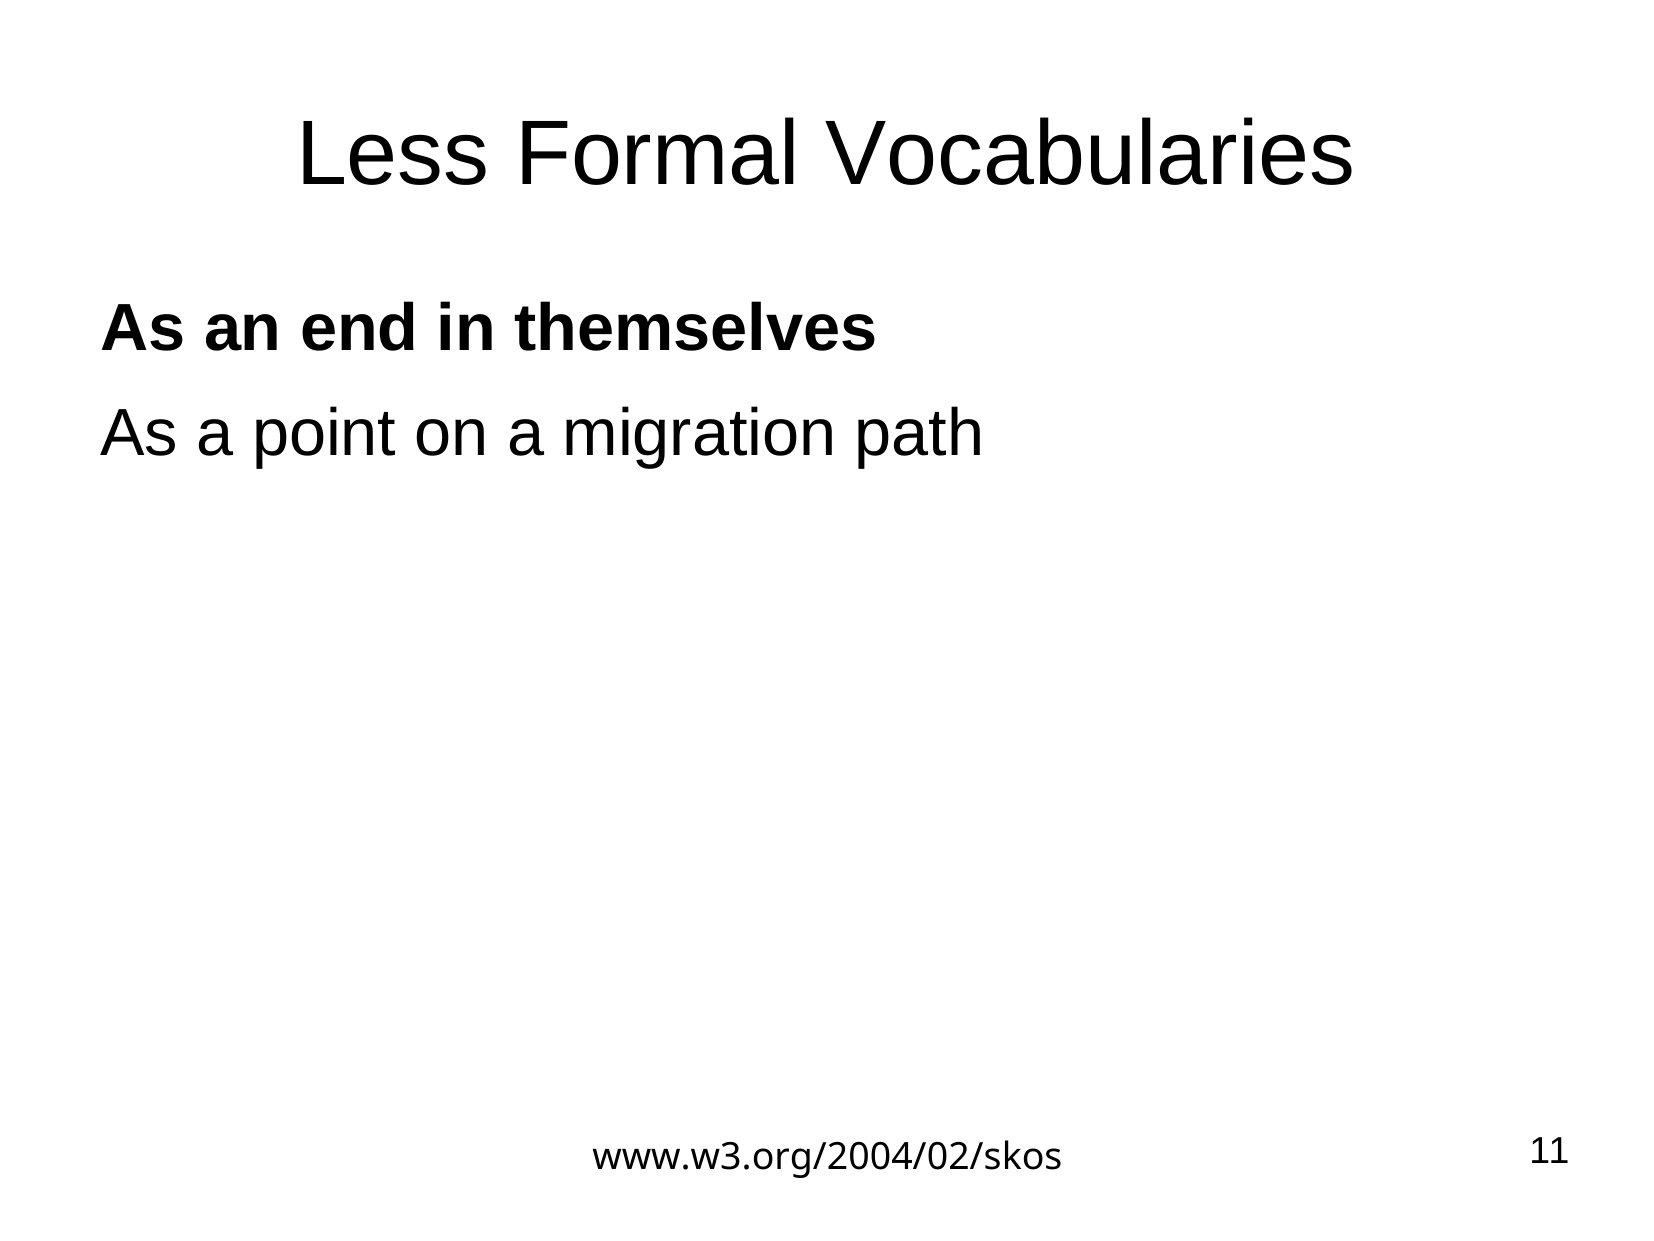

# Less Formal Vocabularies
As an end in themselves
As a point on a migration path
www.w3.org/2004/02/skos
11